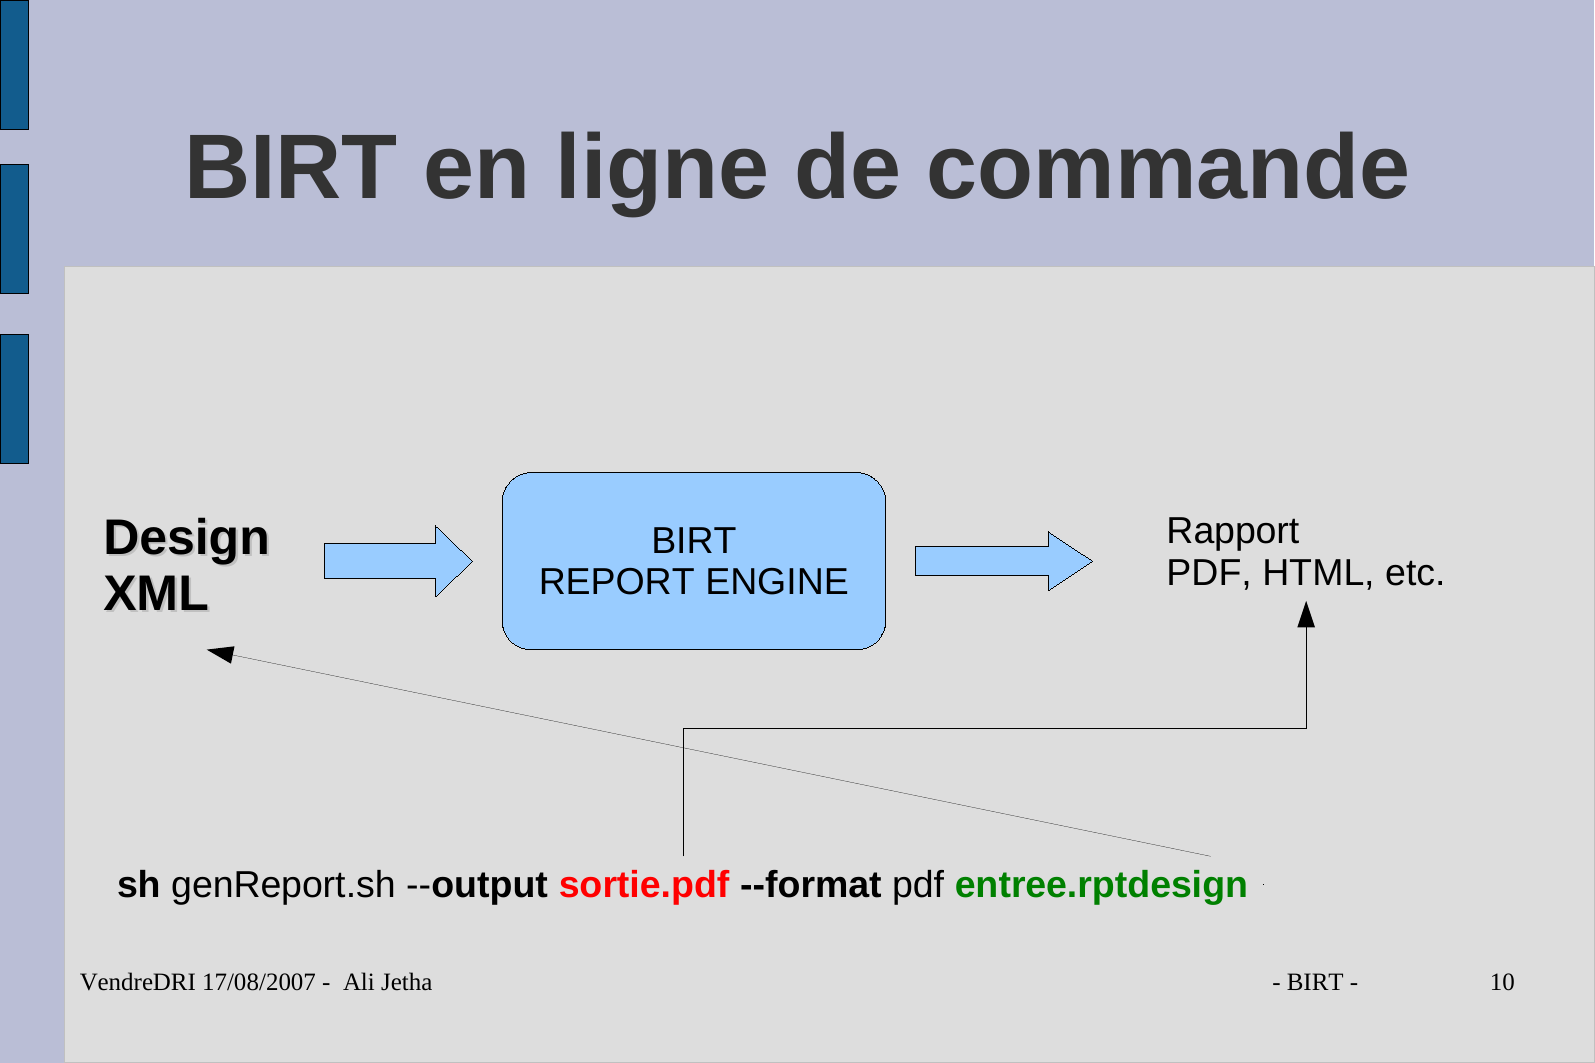

# BIRT en ligne de commande
BIRT
REPORT ENGINE
Design
XML
Rapport
PDF, HTML, etc.
sh genReport.sh --output sortie.pdf --format pdf entree.rptdesign
VendreDRI 17/08/2007 - Ali Jetha
- BIRT -
10